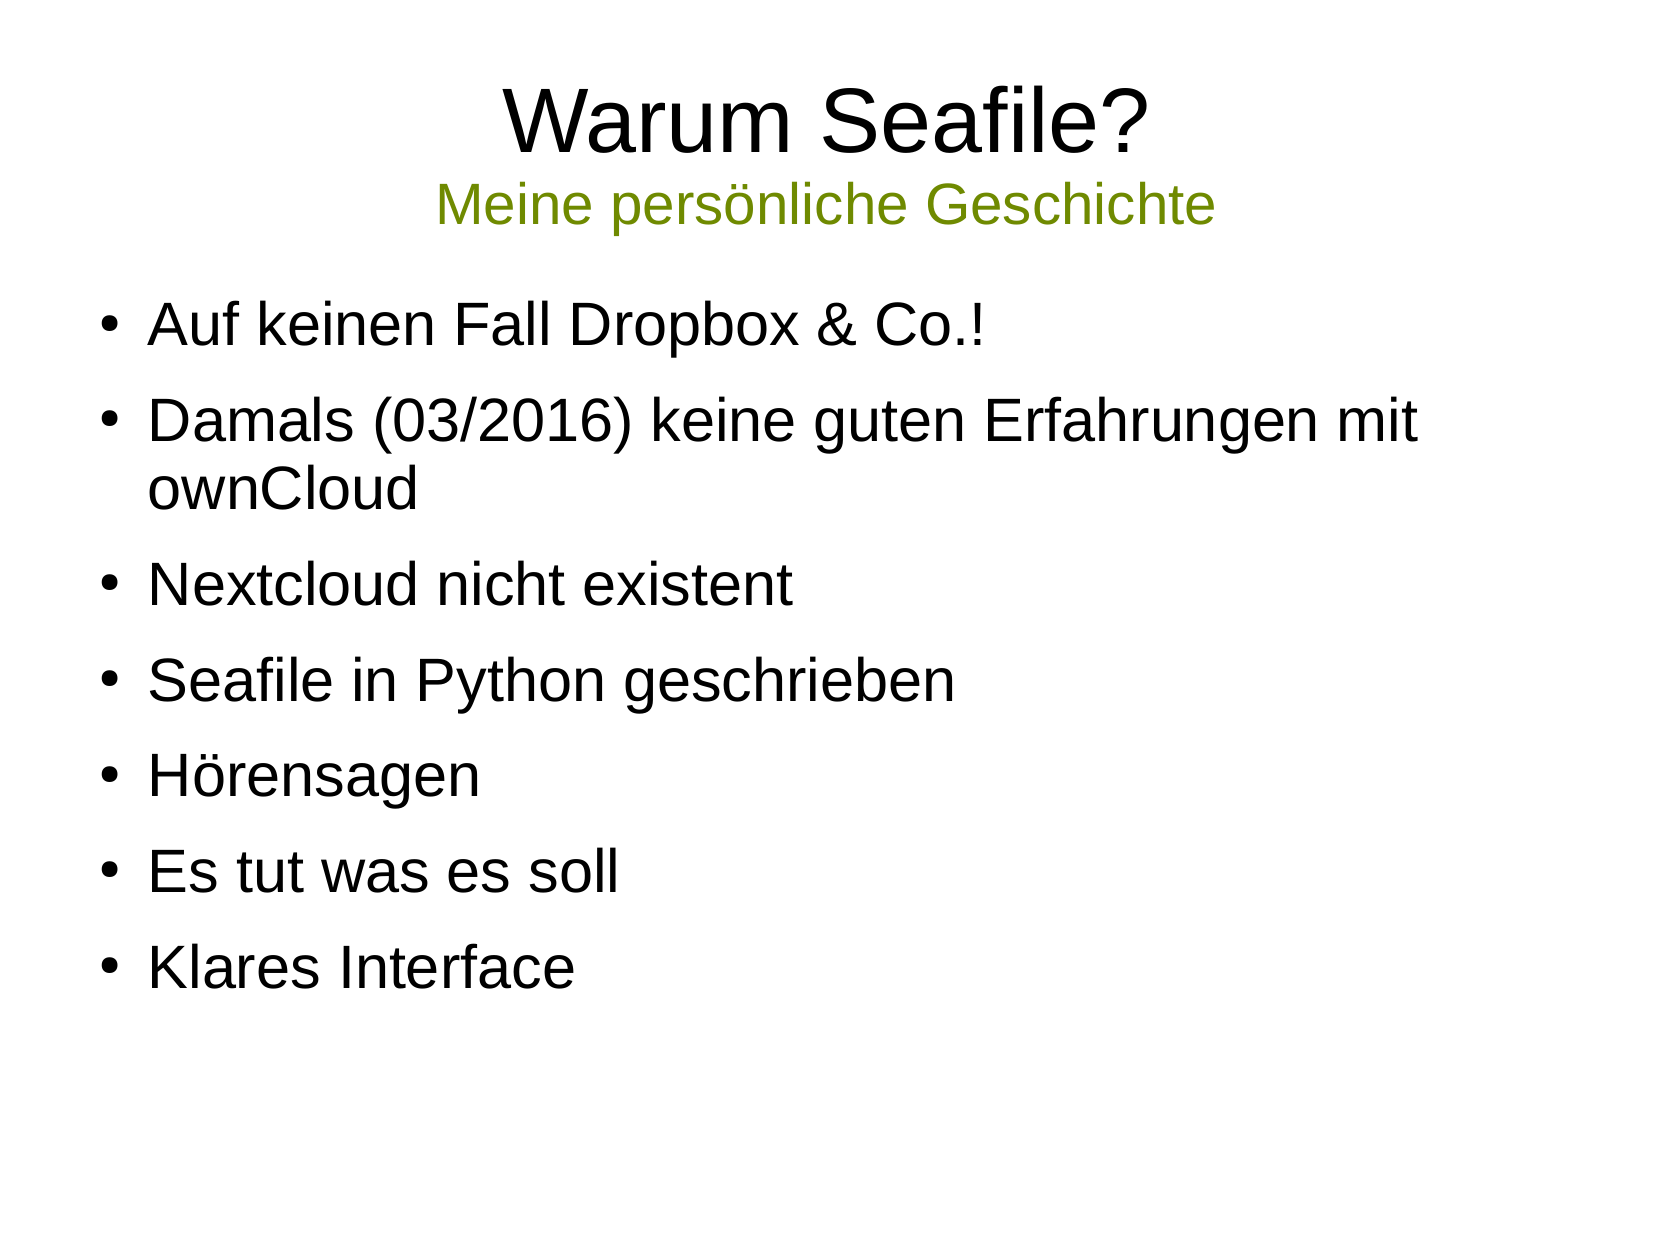

# Warum Seafile? Meine persönliche Geschichte
Auf keinen Fall Dropbox & Co.!
Damals (03/2016) keine guten Erfahrungen mit ownCloud
Nextcloud nicht existent
Seafile in Python geschrieben
Hörensagen
Es tut was es soll
Klares Interface